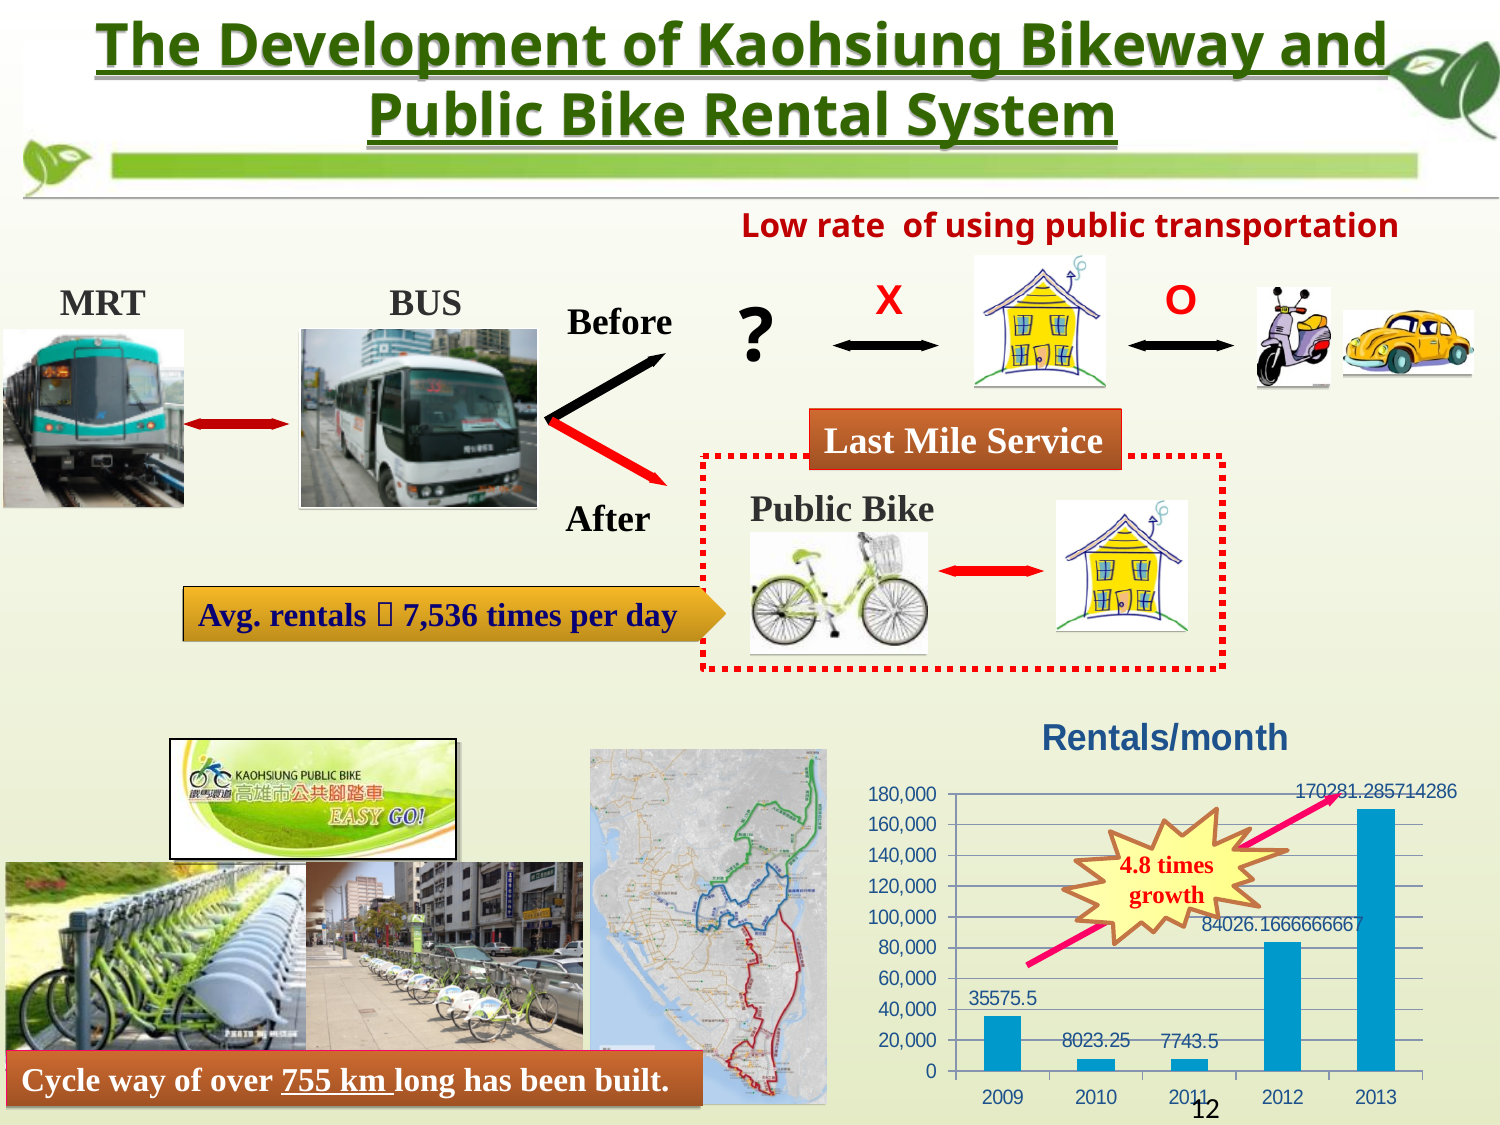

# The Development of Kaohsiung Bikeway and Public Bike Rental System
Low rate of using public transportation
X
O
MRT
BUS
Before
After
?
Last Mile Service
Public Bike
Avg. rentals：7,536 times per day
### Chart: Rentals/month
| Category | Rentals/month |
|---|---|
| 2009 | 35575.5 |
| 2010 | 8023.25 |
| 2011 | 7743.5 |
| 2012 | 84026.1666666667 |
| 2013 | 170281.285714286 |4.8 times
growth
Cycle way of over 755 km long has been built.
11